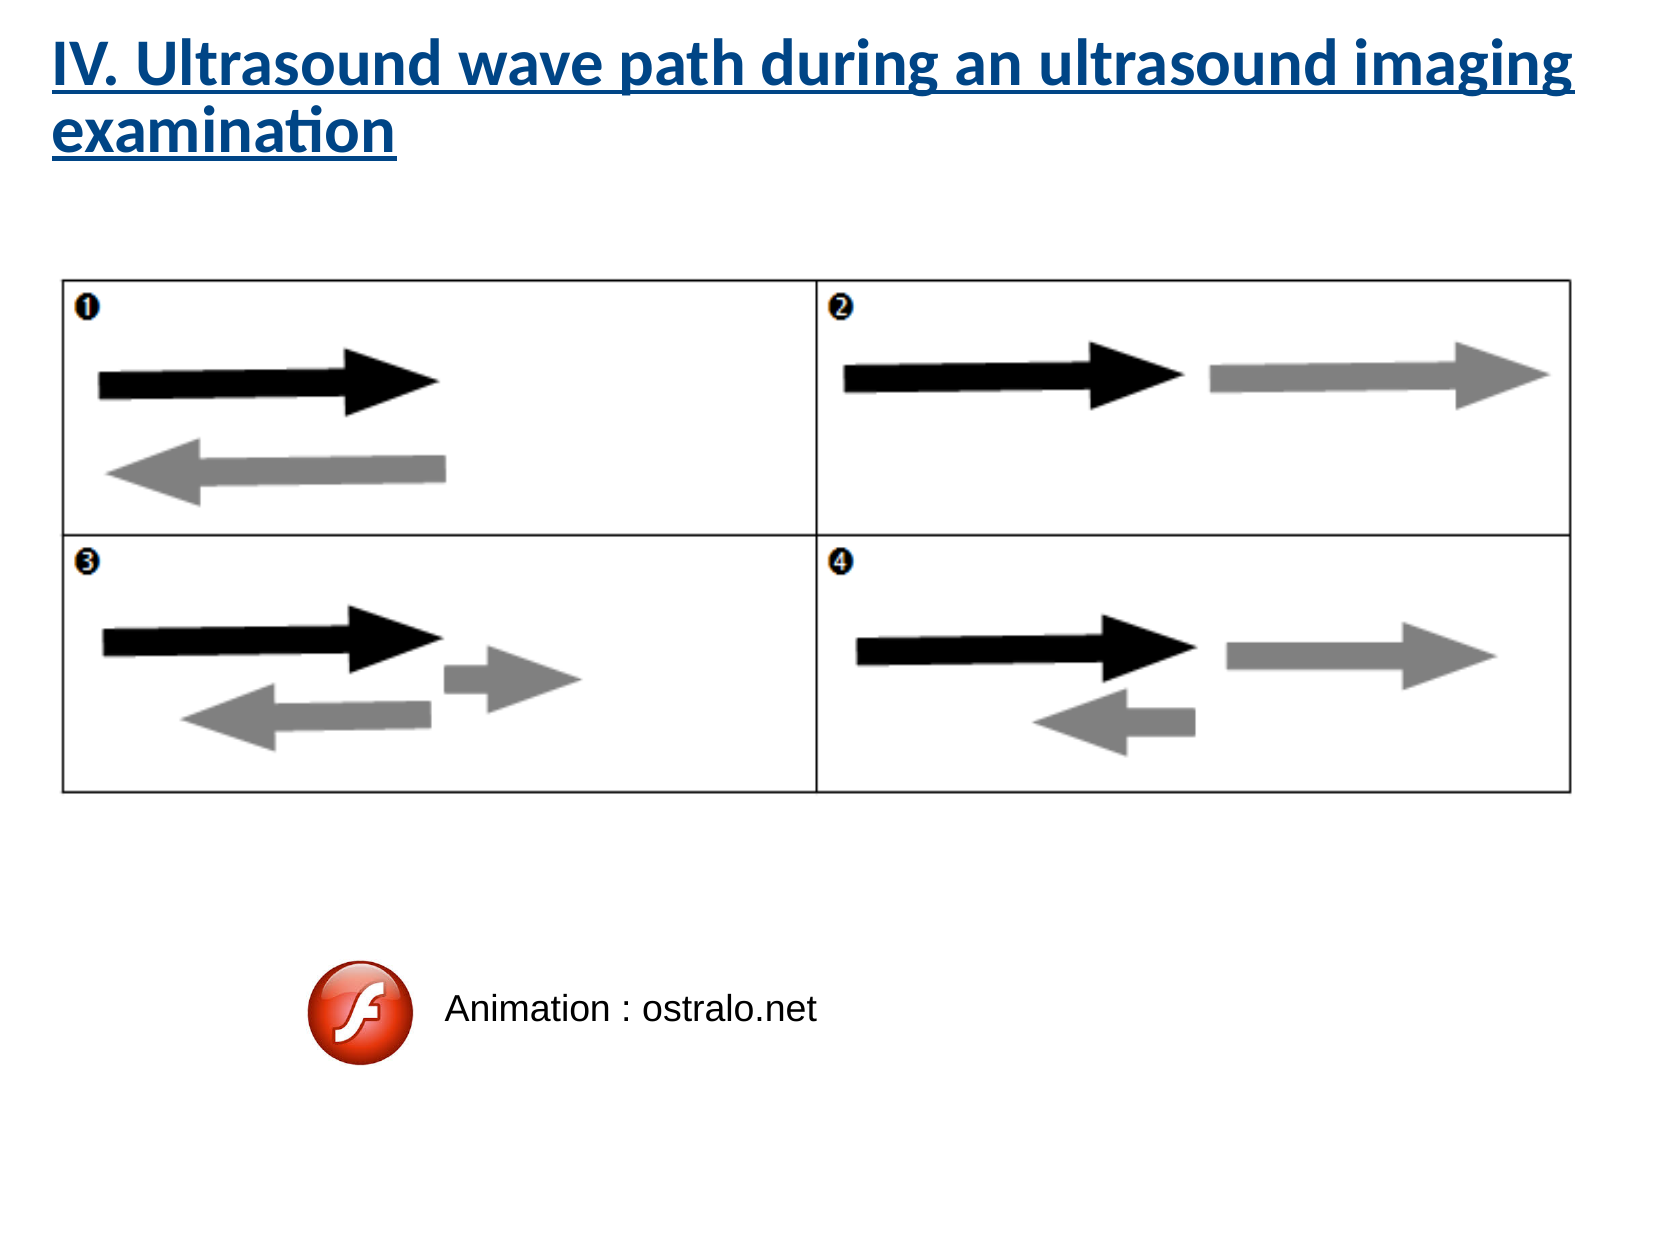

IV. Ultrasound wave path during an ultrasound imaging examination
Animation : ostralo.net